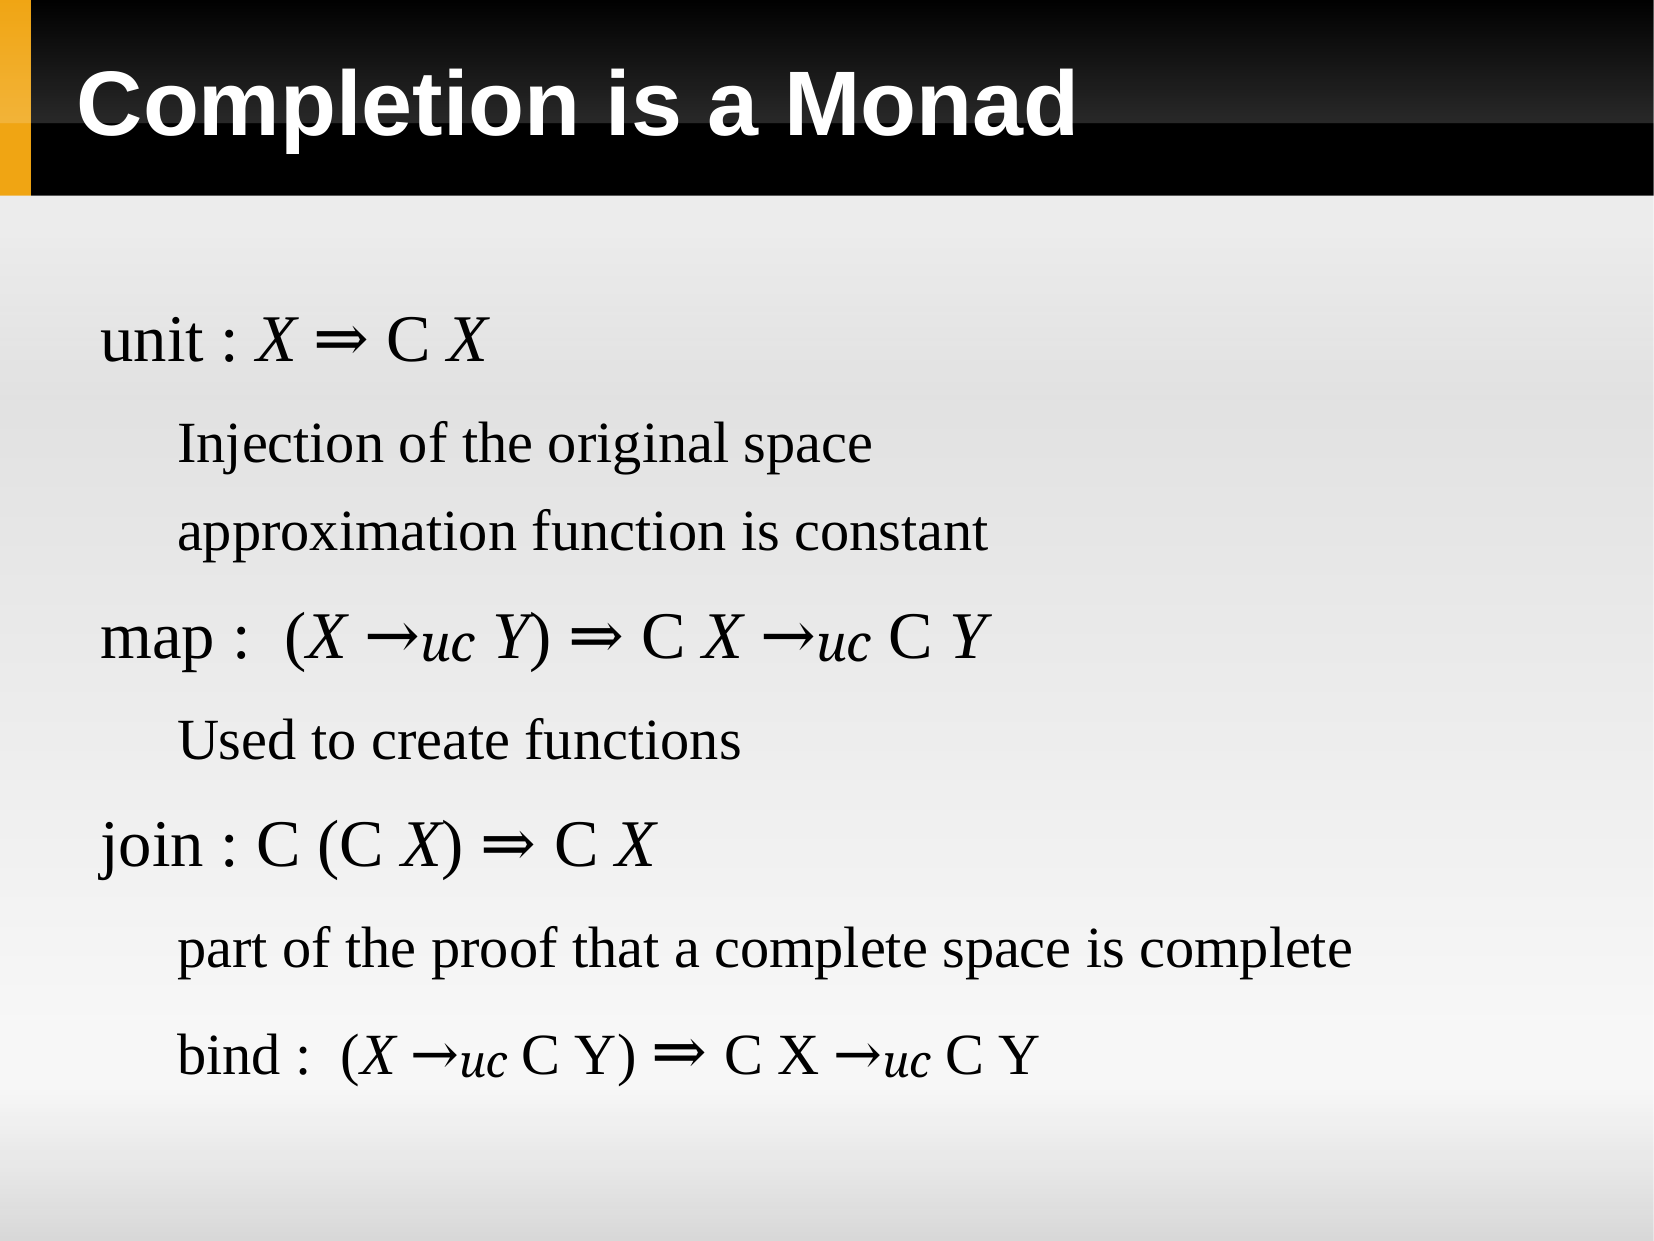

# Completion is a Monad
unit : X ⇒ C X
Injection of the original space
approximation function is constant
map : (X →uc Y) ⇒ C X →uc C Y
Used to create functions
join : C (C X) ⇒ C X
part of the proof that a complete space is complete
bind : (X →uc C Y) ⇒ C X →uc C Y